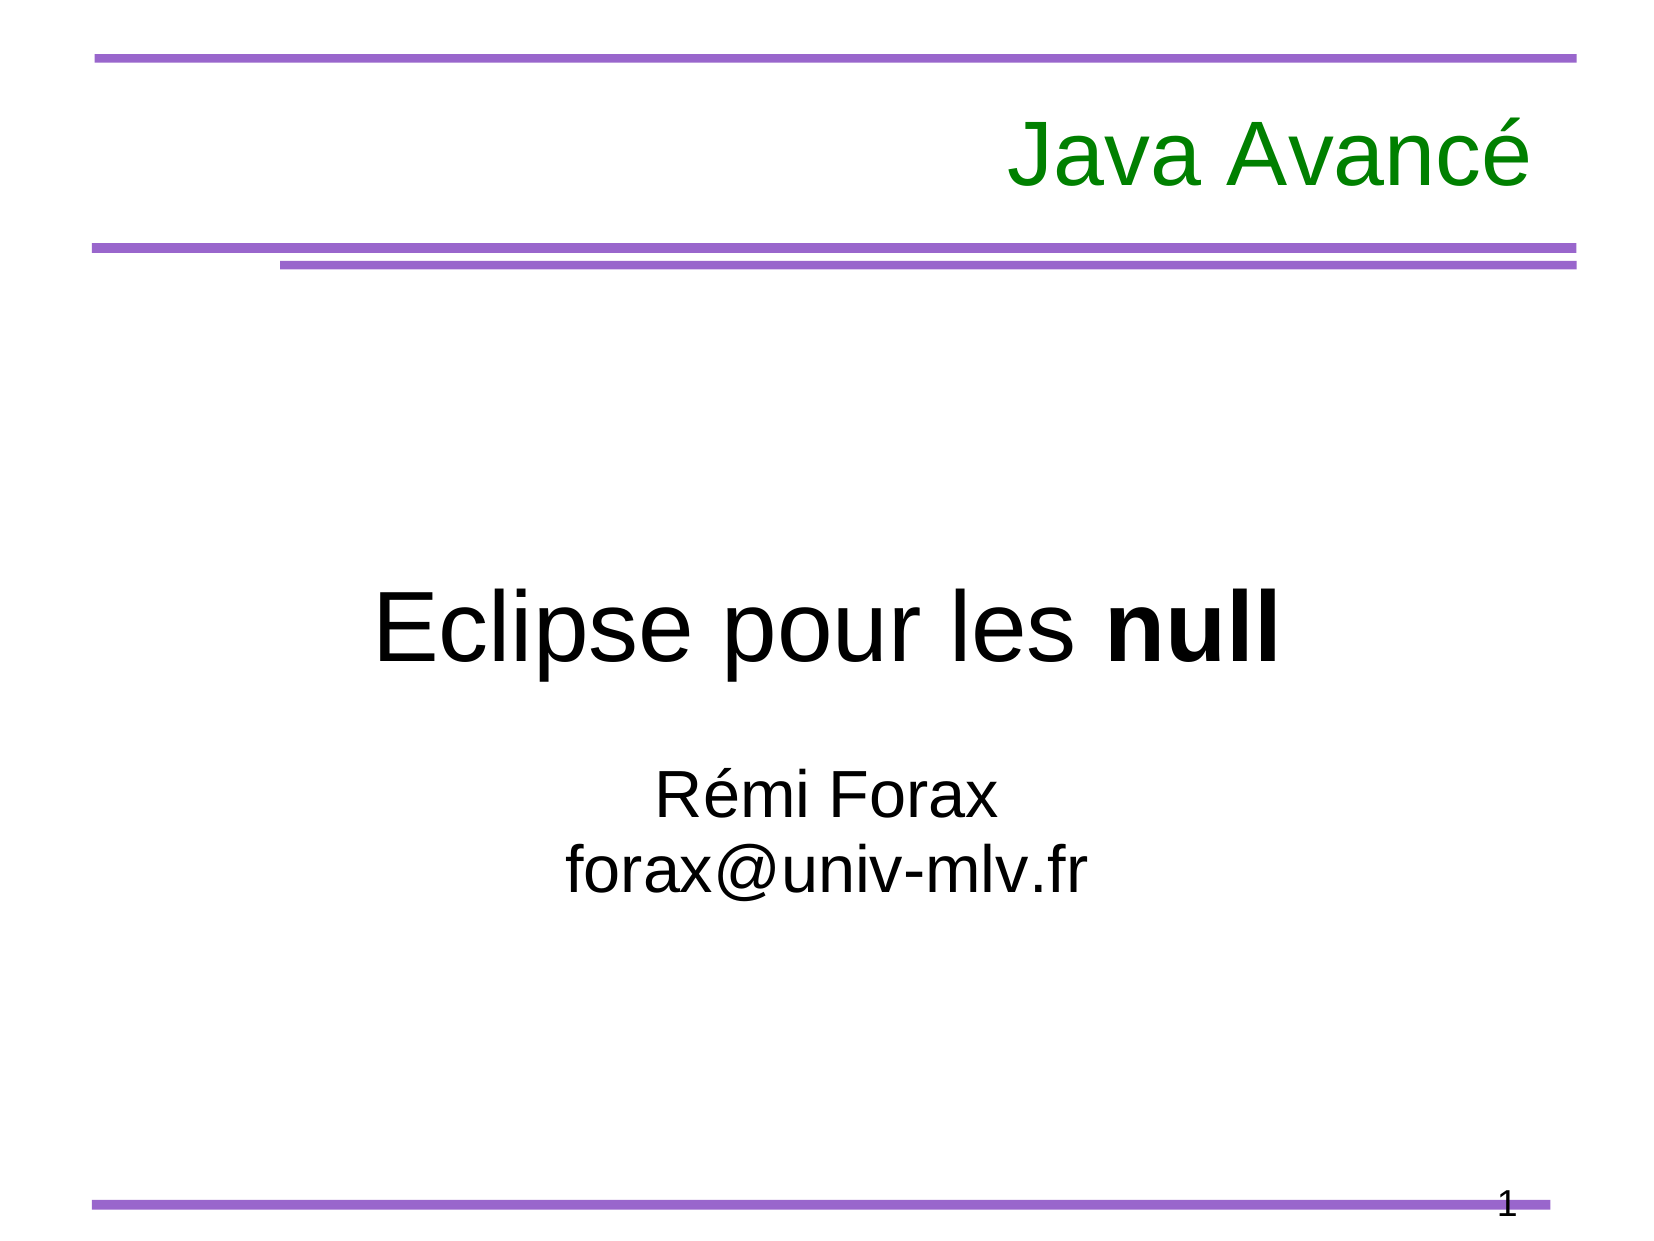

# Java Avancé
Eclipse pour les null
Rémi Forax
forax@univ-mlv.fr